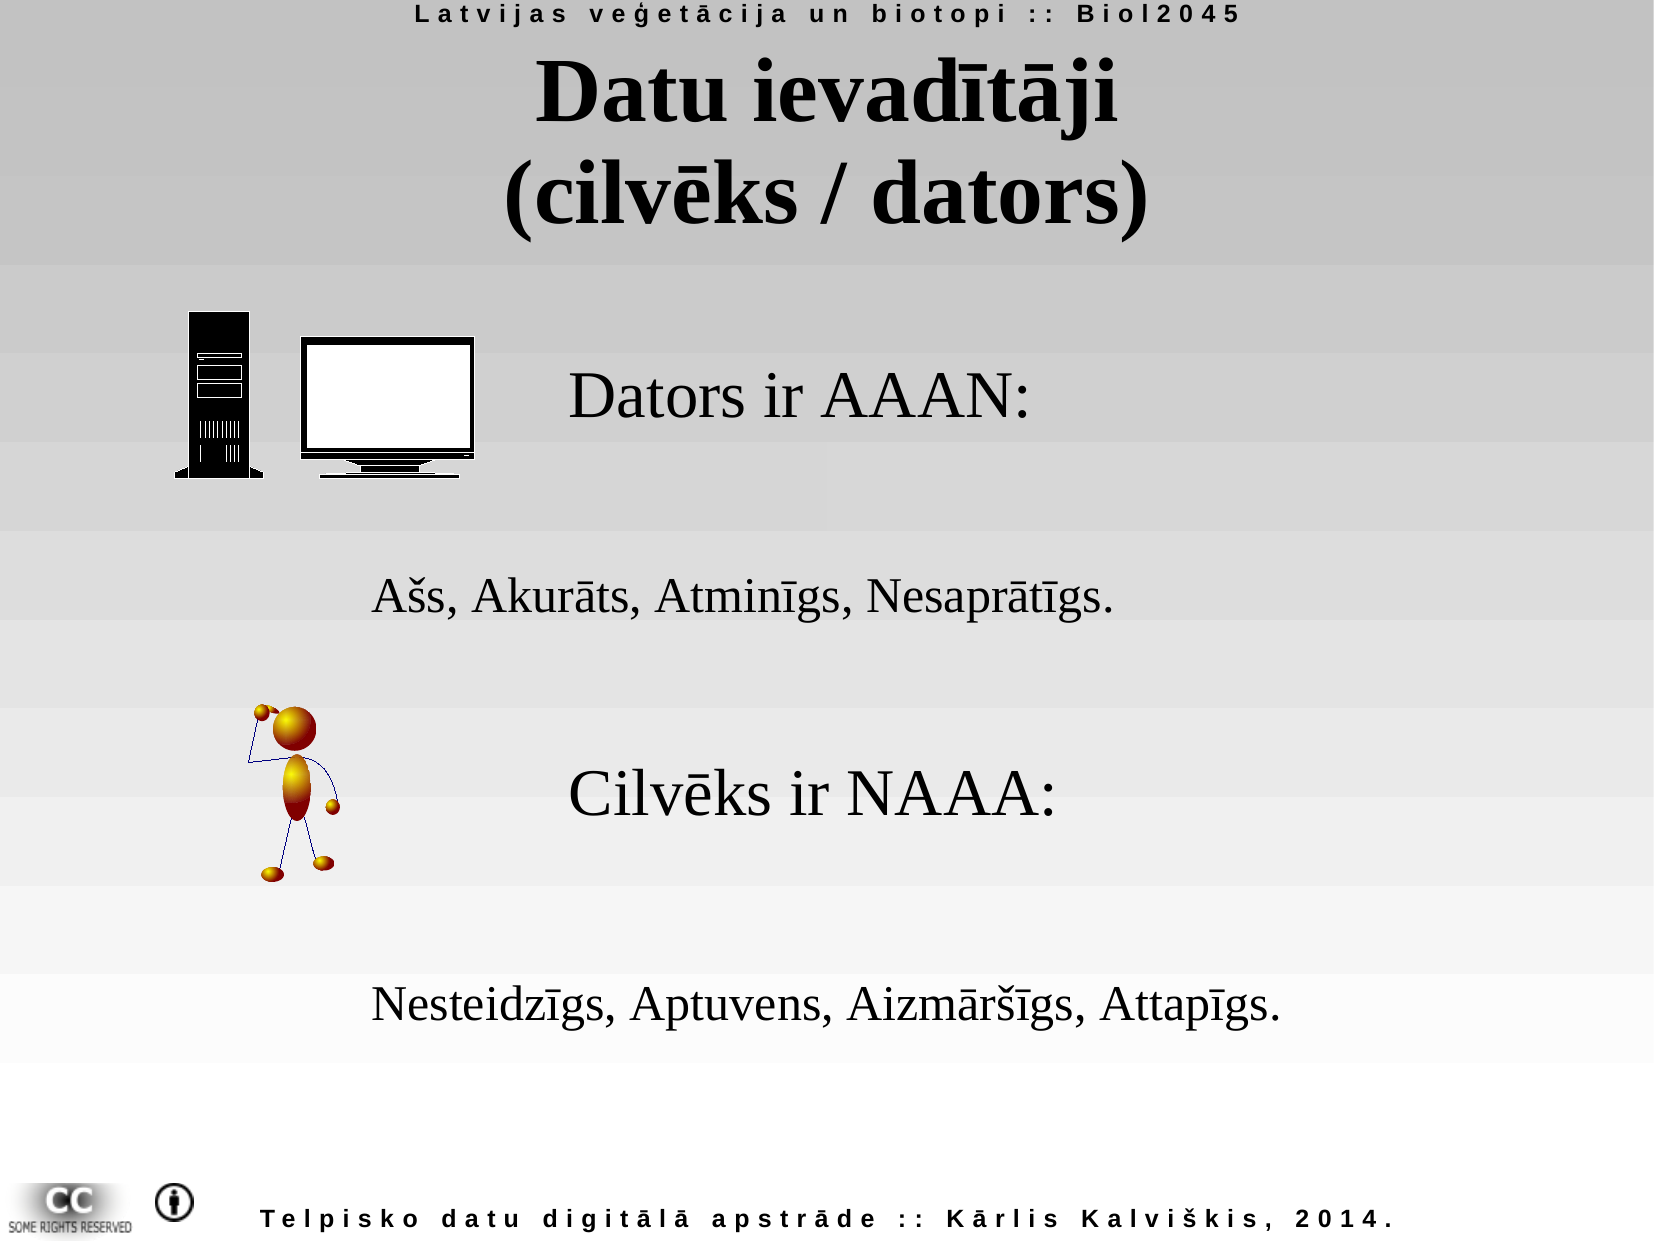

# Datu ievadītāji (cilvēks / dators)
Dators ir AAAN:
Ašs, Akurāts, Atminīgs, Nesaprātīgs.
Cilvēks ir NAAA:
Nesteidzīgs, Aptuvens, Aizmāršīgs, Attapīgs.